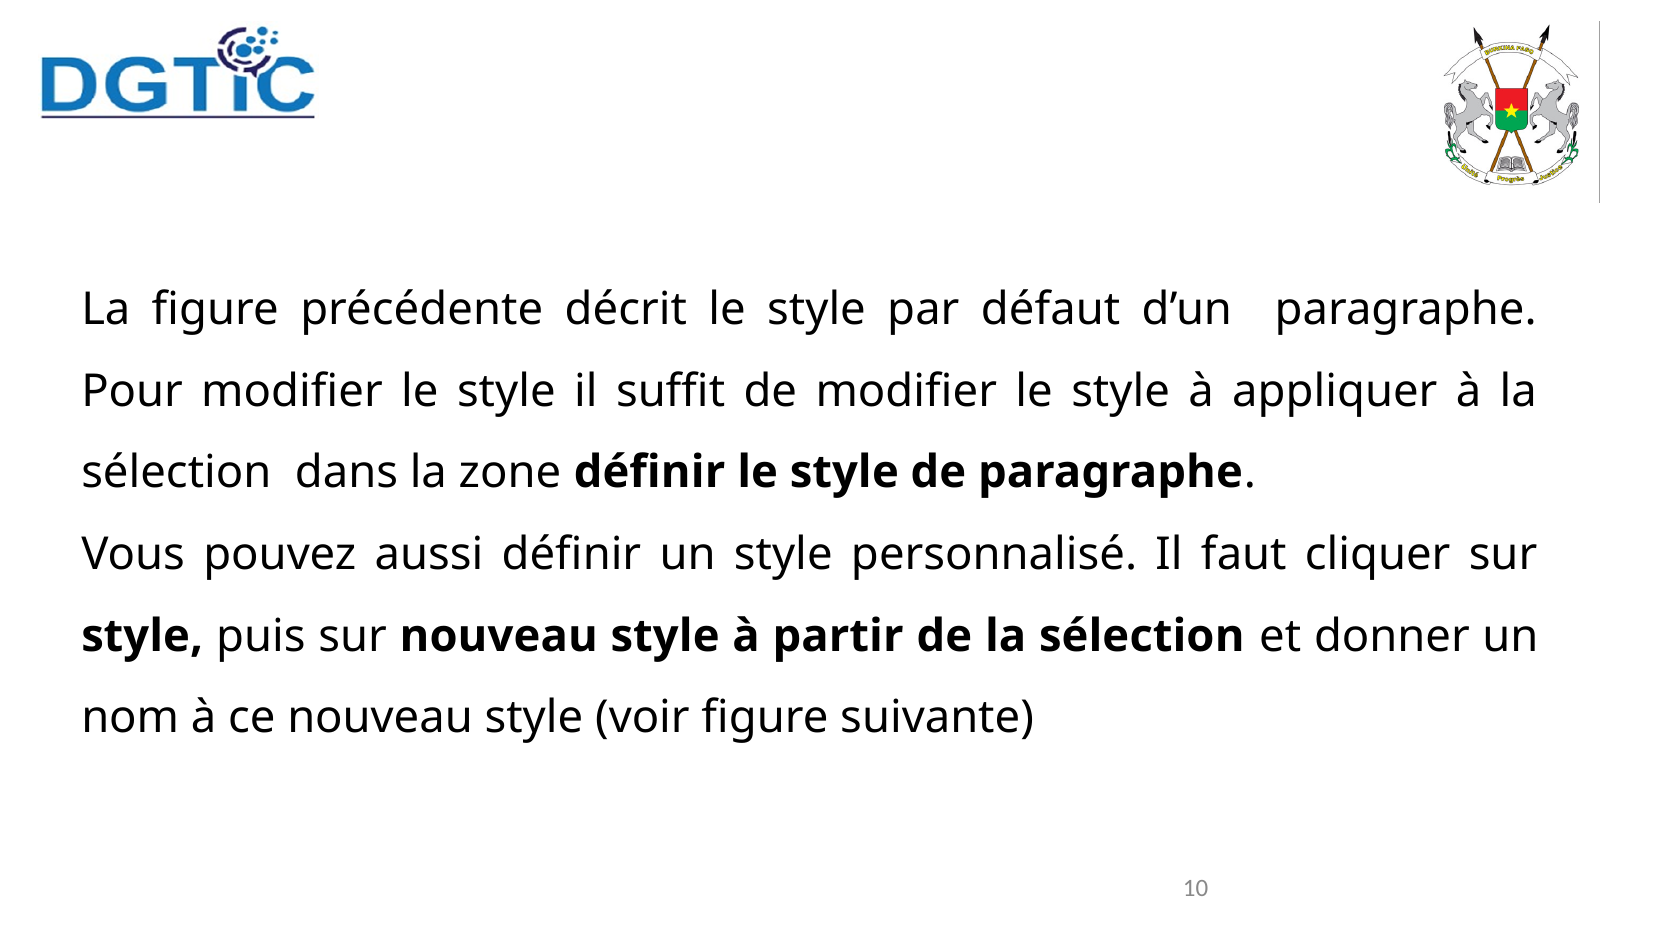

La figure précédente décrit le style par défaut d’un paragraphe. Pour modifier le style il suffit de modifier le style à appliquer à la sélection dans la zone définir le style de paragraphe.
Vous pouvez aussi définir un style personnalisé. Il faut cliquer sur style, puis sur nouveau style à partir de la sélection et donner un nom à ce nouveau style (voir figure suivante)